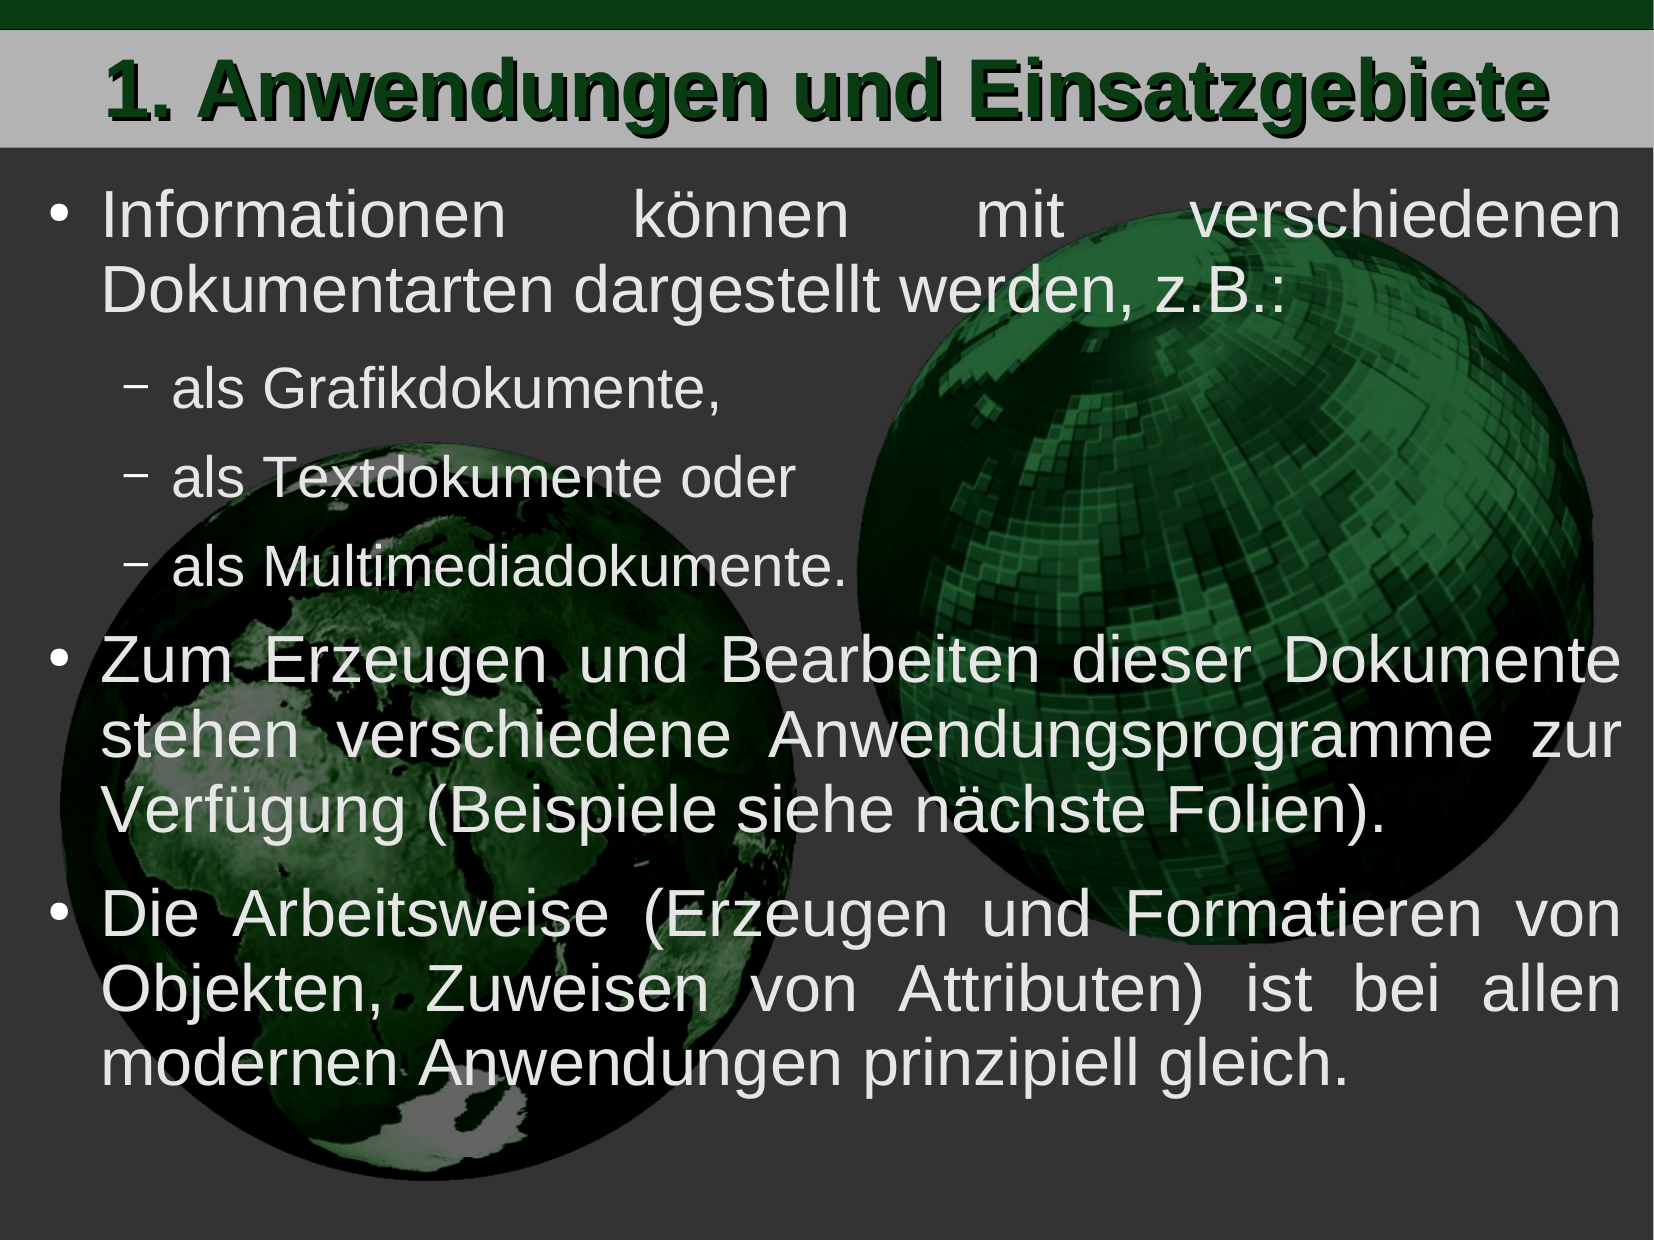

# 1. Anwendungen und Einsatzgebiete
Informationen können mit verschiedenen Dokumentarten dargestellt werden, z.B.:
als Grafikdokumente,
als Textdokumente oder
als Multimediadokumente.
Zum Erzeugen und Bearbeiten dieser Dokumente stehen verschiedene Anwendungsprogramme zur Verfügung (Beispiele siehe nächste Folien).
Die Arbeitsweise (Erzeugen und Formatieren von Objekten, Zuweisen von Attributen) ist bei allen modernen Anwendungen prinzipiell gleich.